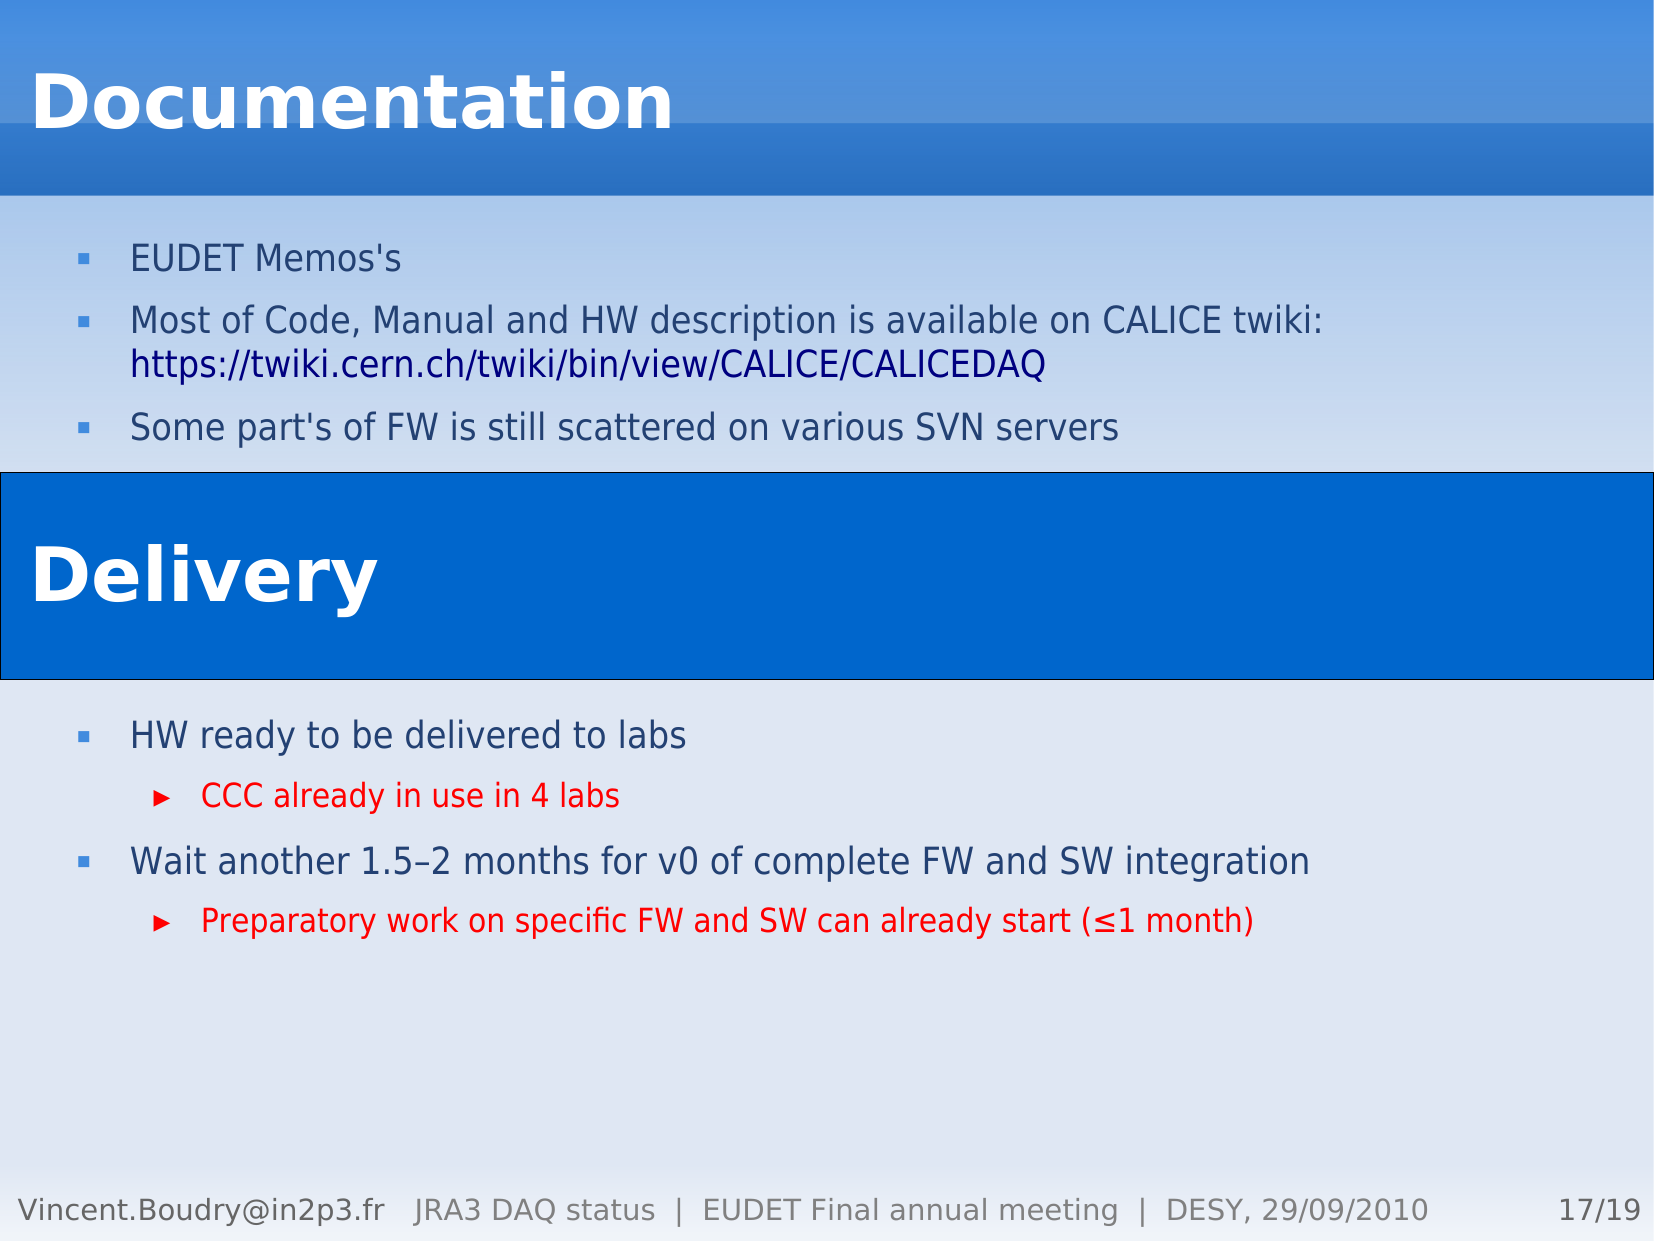

# Documentation
EUDET Memos's
Most of Code, Manual and HW description is available on CALICE twiki: https://twiki.cern.ch/twiki/bin/view/CALICE/CALICEDAQ
Some part's of FW is still scattered on various SVN servers
Delivery
HW ready to be delivered to labs
CCC already in use in 4 labs
Wait another 1.5–2 months for v0 of complete FW and SW integration
Preparatory work on specific FW and SW can already start (≤1 month)
Vincent.Boudry@in2p3.fr
JRA3 DAQ status | EUDET Final annual meeting | DESY, 29/09/2010
17